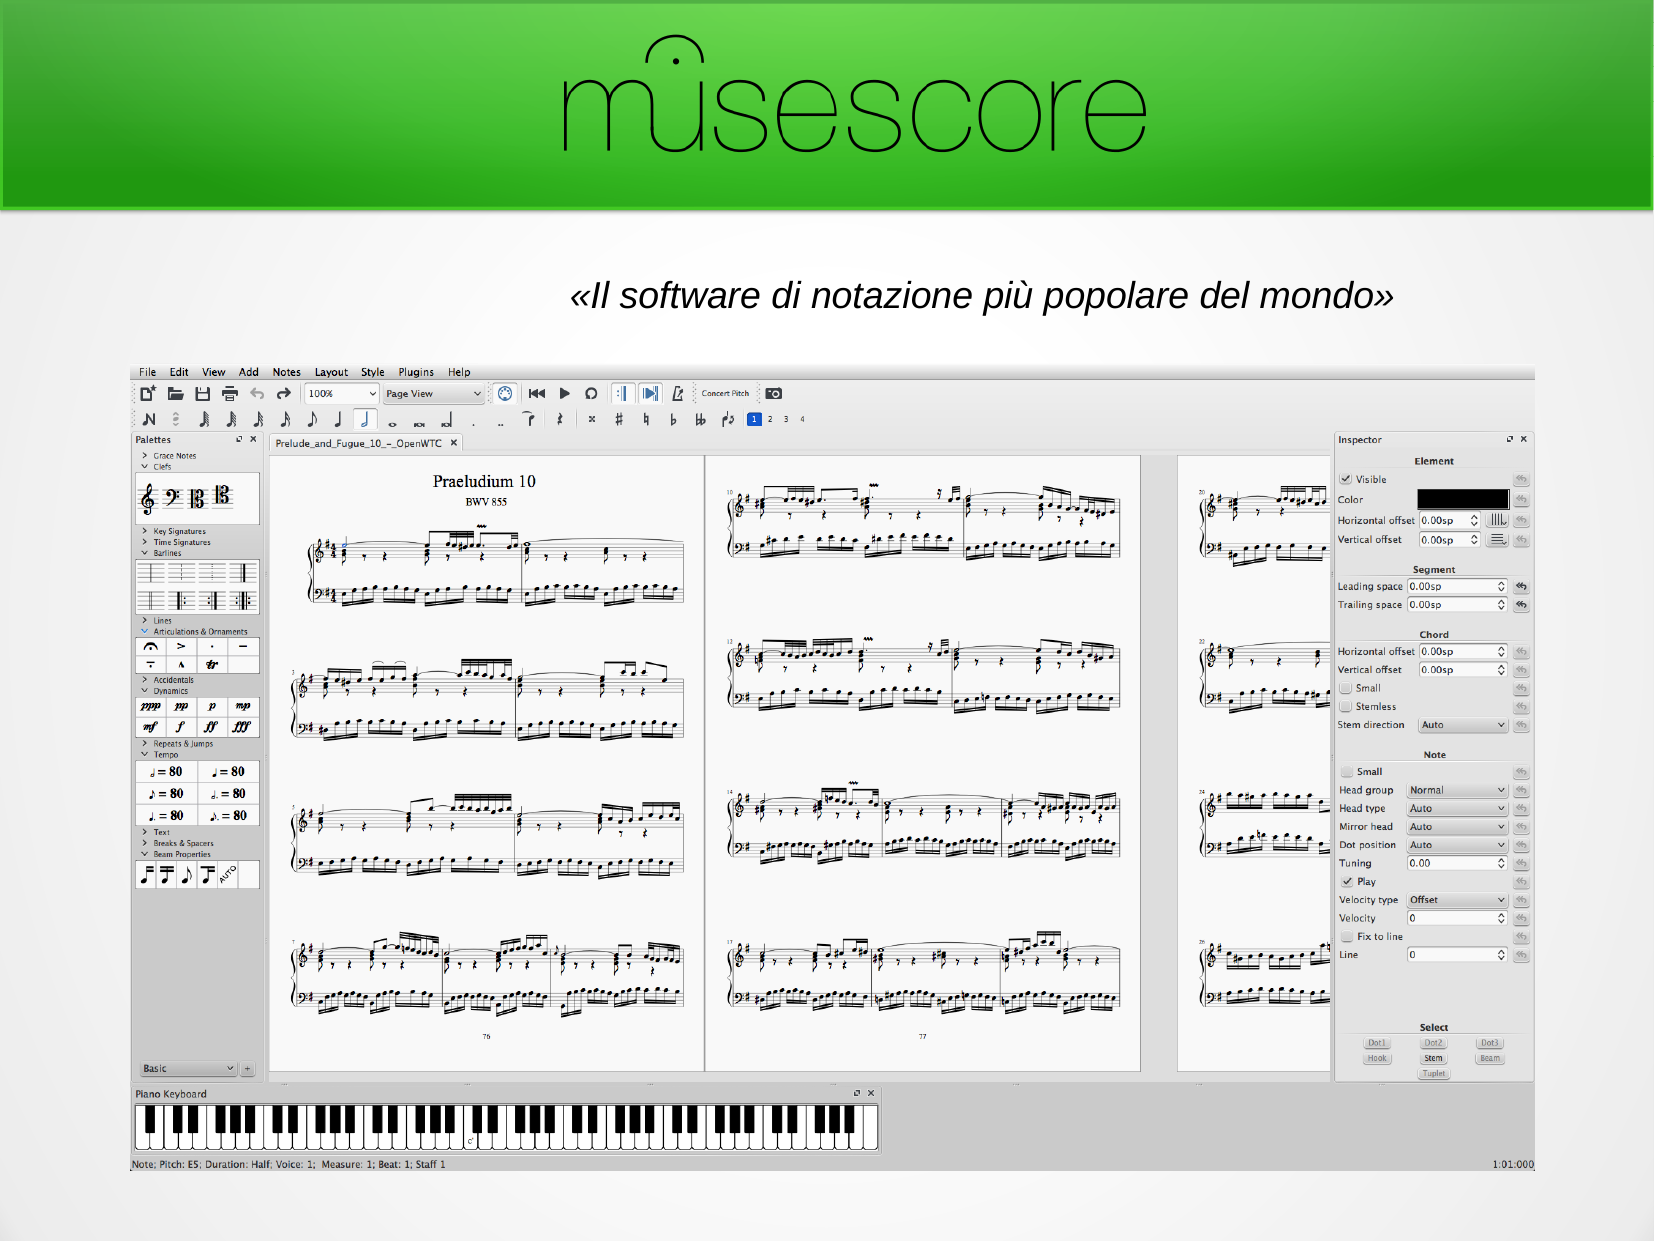

«Il software di notazione più popolare del mondo»